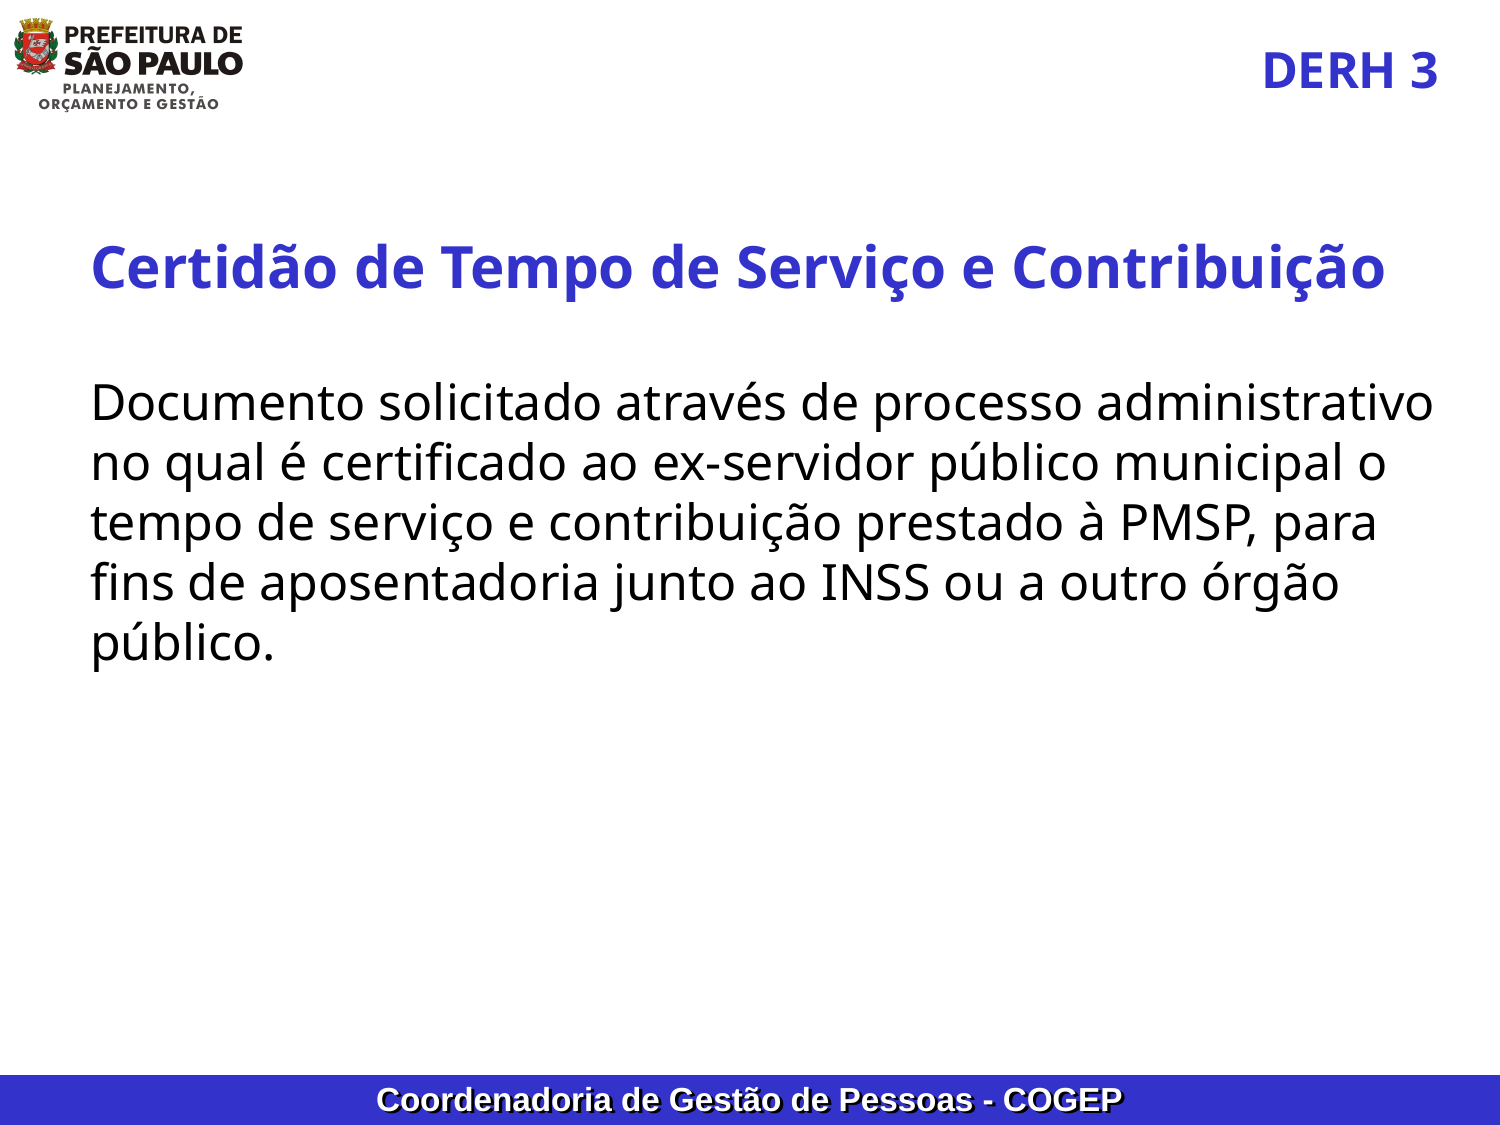

DERH 3
	Certidão de Tempo de Serviço e Contribuição
	Documento solicitado através de processo administrativo no qual é certificado ao ex-servidor público municipal o tempo de serviço e contribuição prestado à PMSP, para fins de aposentadoria junto ao INSS ou a outro órgão público.